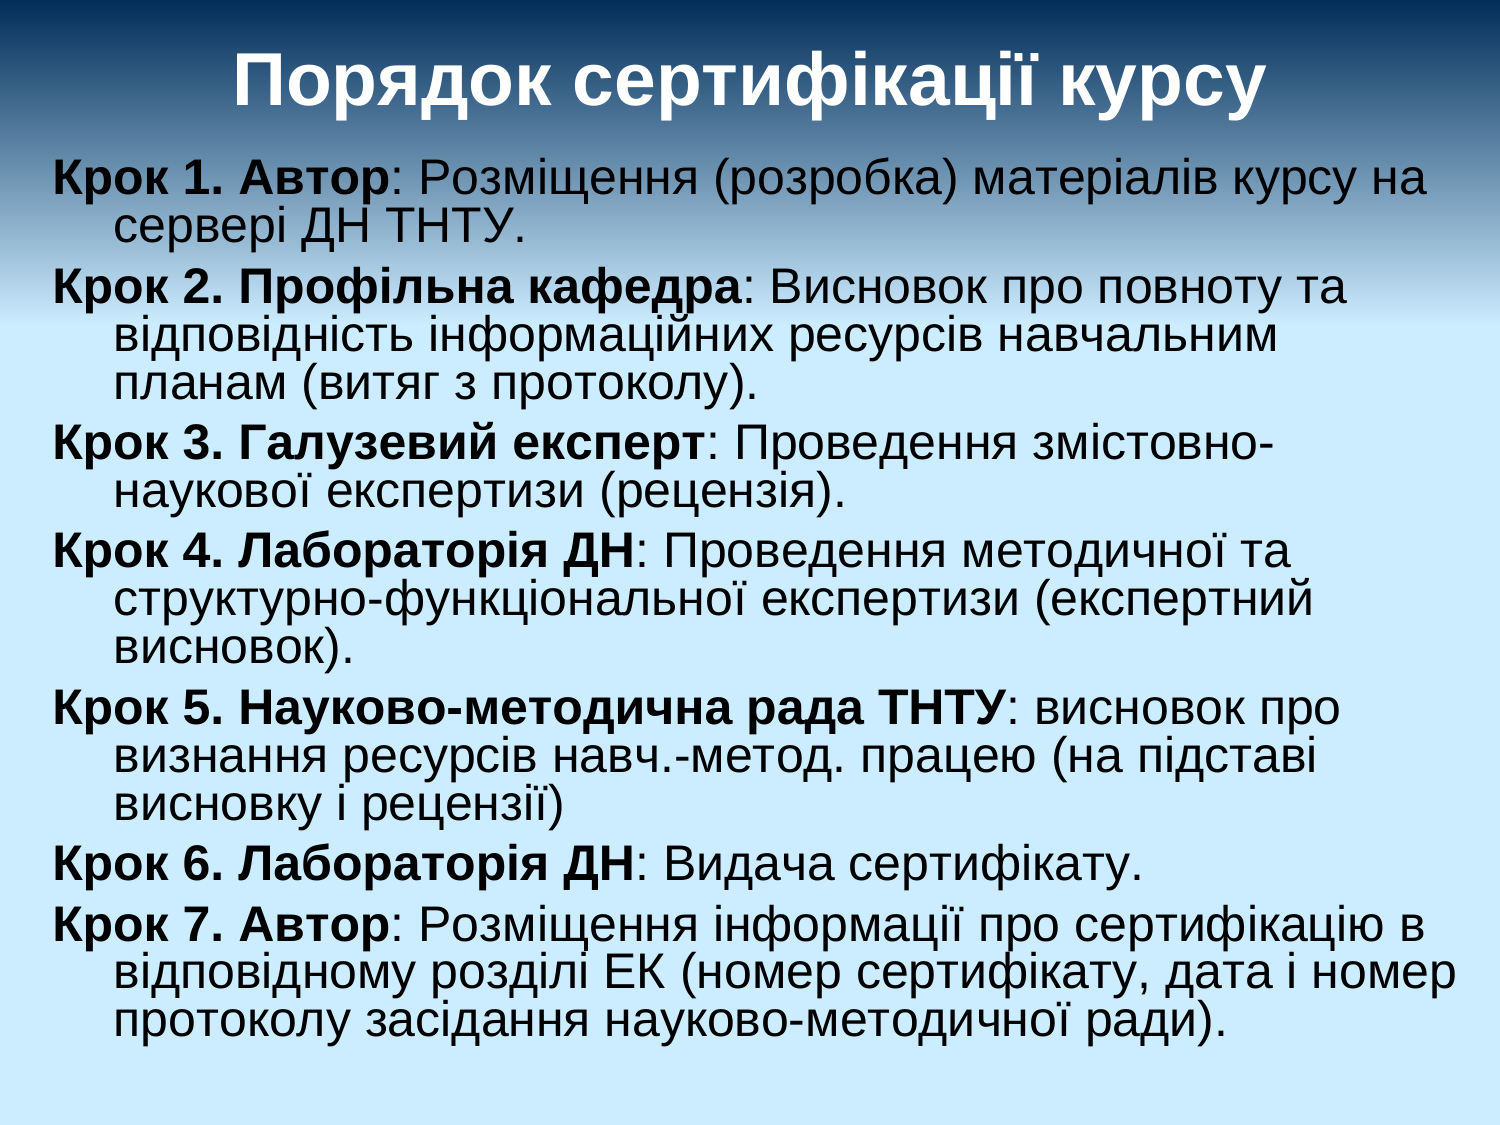

# Порядок сертифікації курсу
Крок 1. Автор: Розміщення (розробка) матеріалів курсу на сервері ДН ТНТУ.
Крок 2. Профільна кафедра: Висновок про повноту та відповідність інформаційних ресурсів навчальним планам (витяг з протоколу).
Крок 3. Галузевий експерт: Проведення змістовно-наукової експертизи (рецензія).
Крок 4. Лабораторія ДН: Проведення методичної та структурно-функціональної експертизи (експертний висновок).
Крок 5. Науково-методична рада ТНТУ: висновок про визнання ресурсів навч.-метод. працею (на підставі висновку і рецензії)
Крок 6. Лабораторія ДН: Видача сертифікату.
Крок 7. Автор: Розміщення інформації про сертифікацію в відповідному розділі ЕК (номер сертифікату, дата і номер протоколу засідання науково-методичної ради).